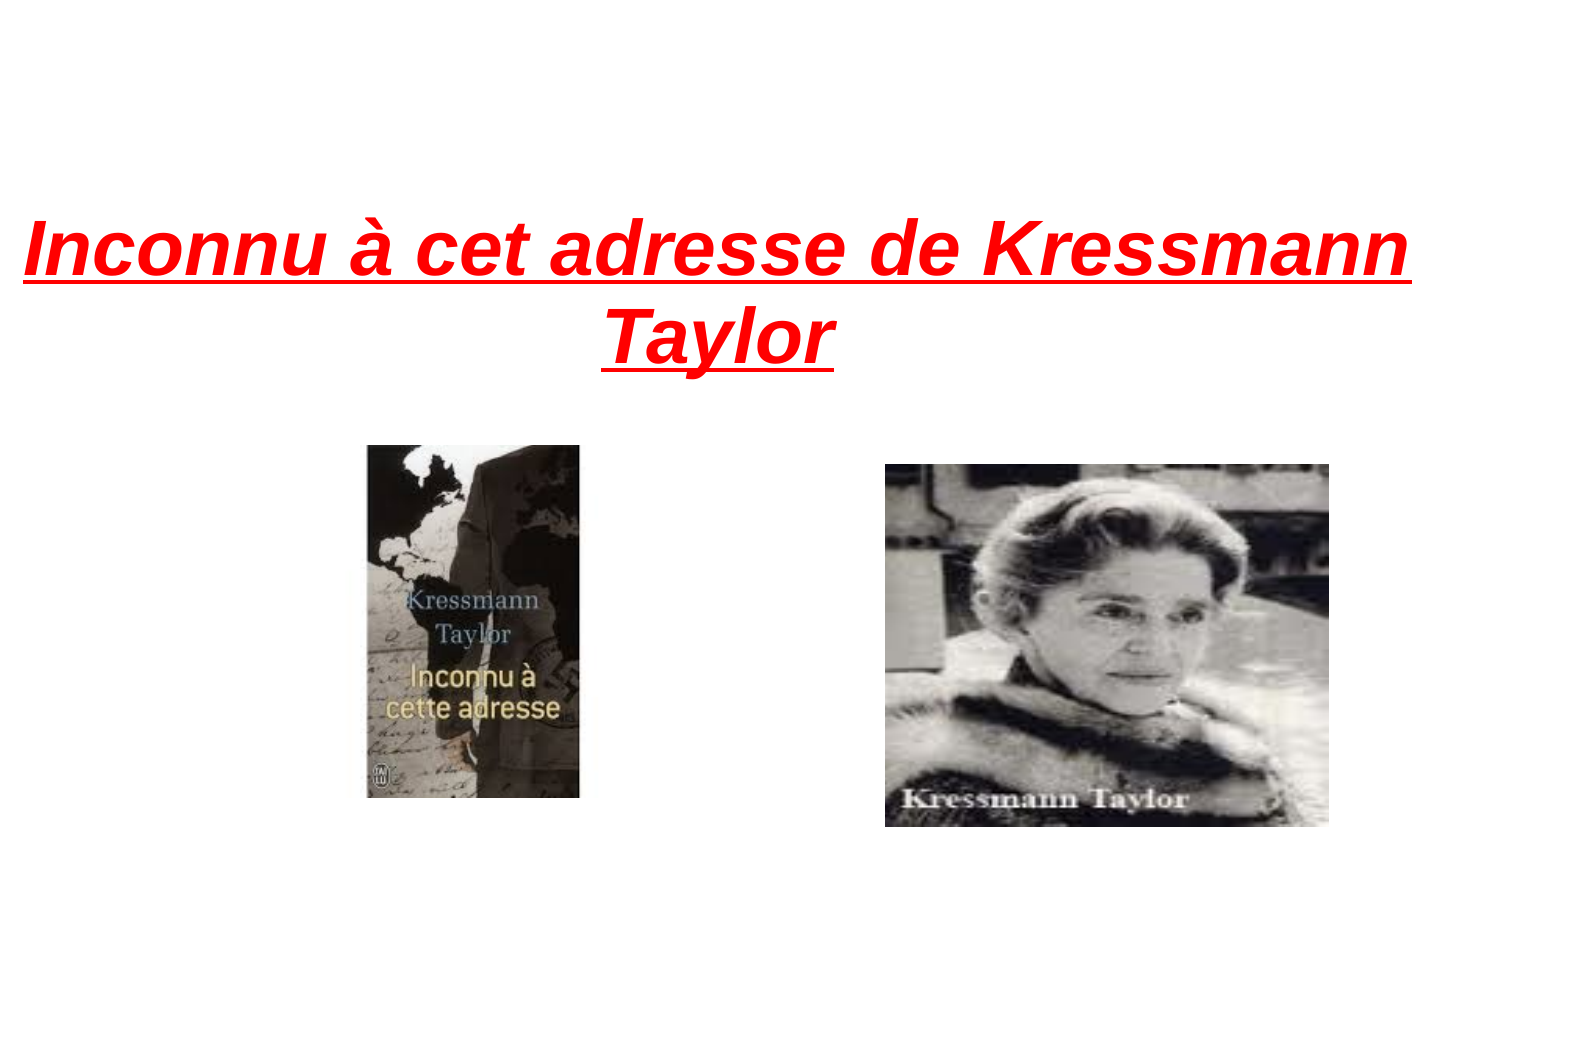

# Inconnu à cet adresse de Kressmann Taylor